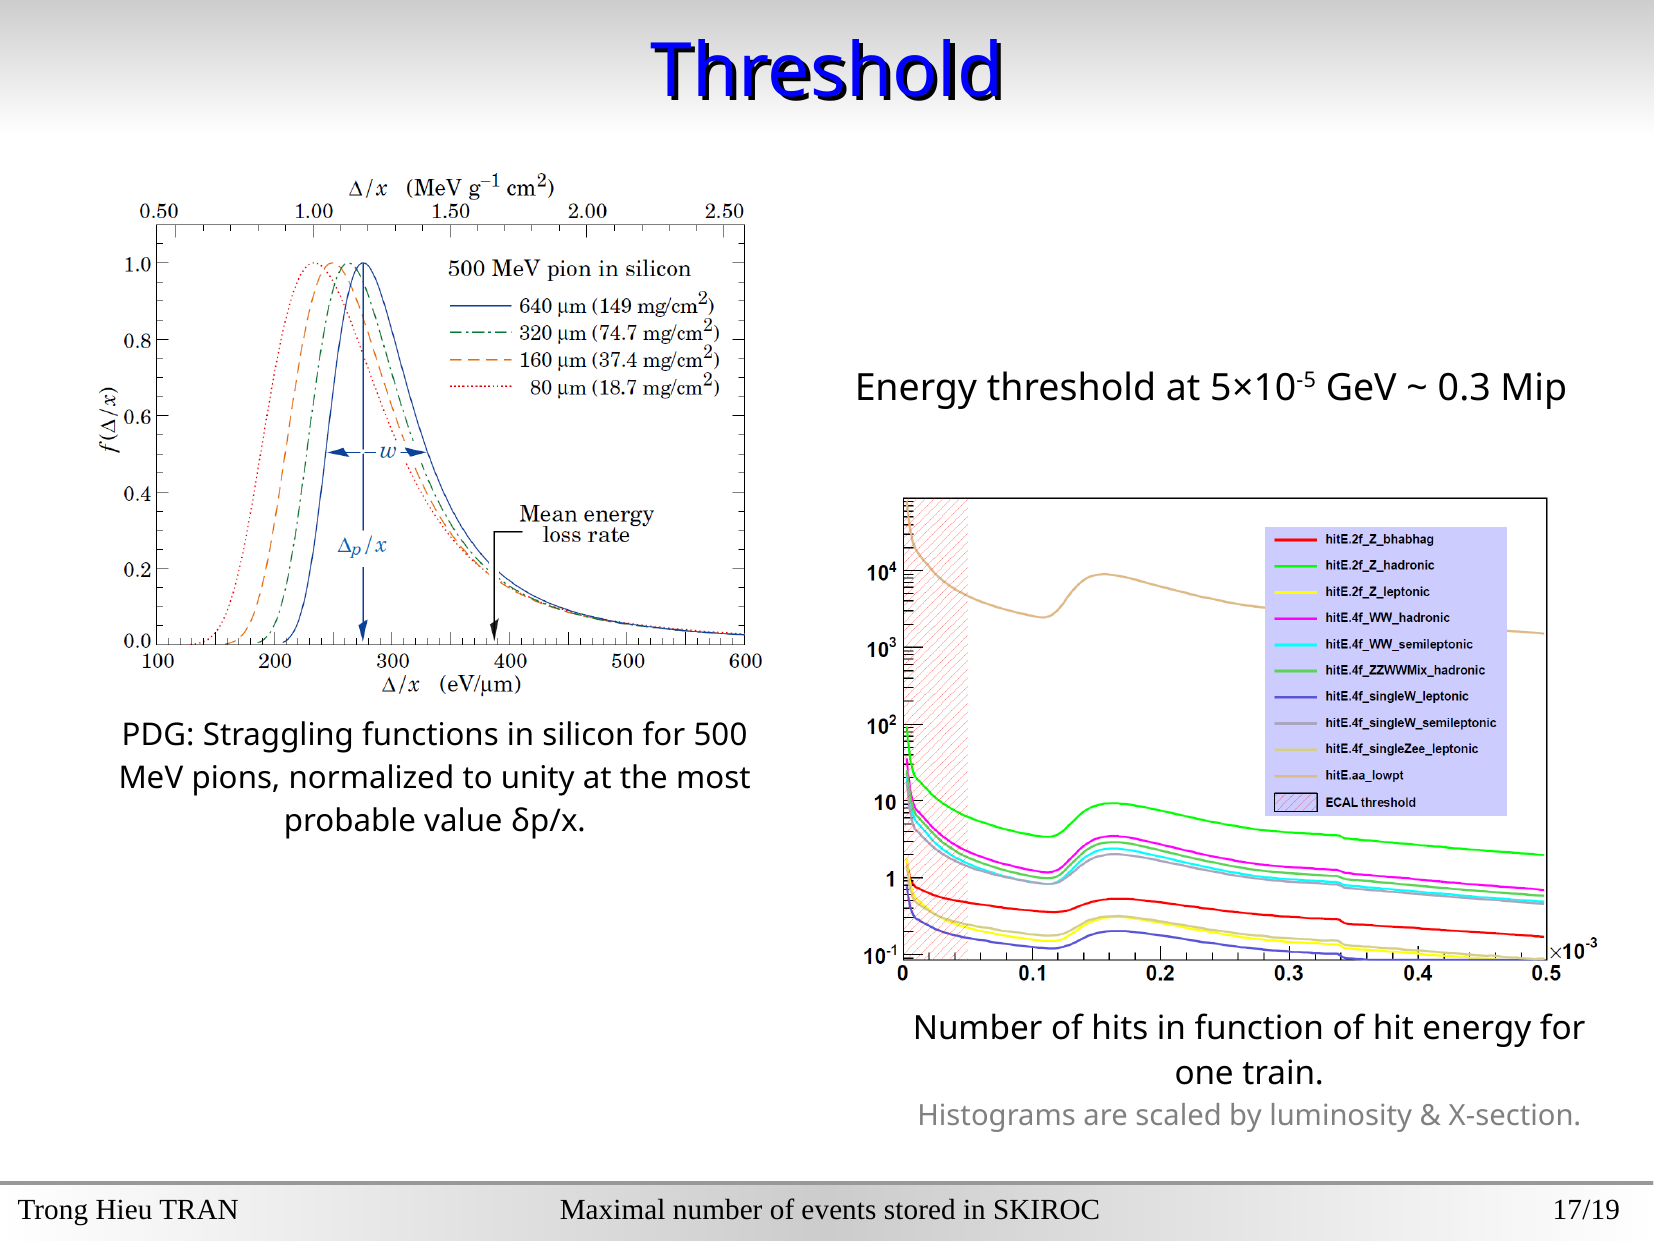

# Threshold
Energy threshold at 5×10-5 GeV ~ 0.3 Mip
PDG: Straggling functions in silicon for 500 MeV pions, normalized to unity at the most probable value δp/x.
Number of hits in function of hit energy for one train.
Histograms are scaled by luminosity & X-section.
Trong Hieu TRAN
Maximal number of events stored in SKIROC
17